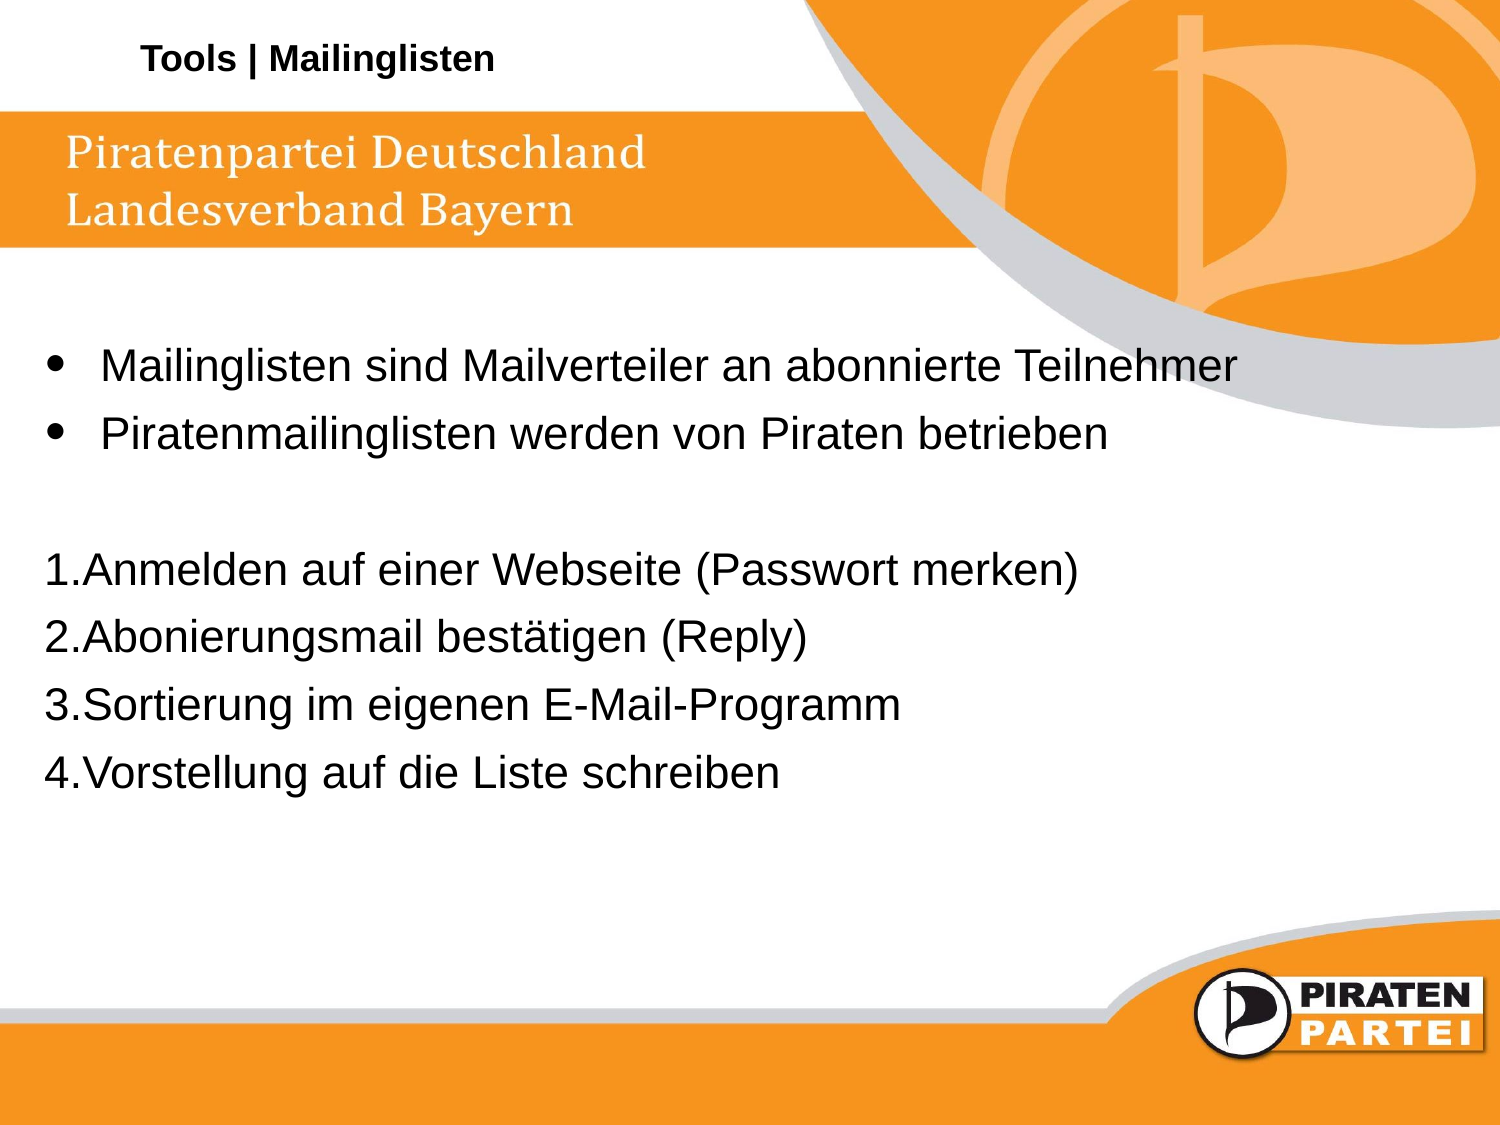

Tools | Mailinglisten
Mailinglisten sind Mailverteiler an abonnierte Teilnehmer
Piratenmailinglisten werden von Piraten betrieben
Anmelden auf einer Webseite (Passwort merken)
Abonierungsmail bestätigen (Reply)
Sortierung im eigenen E-Mail-Programm
Vorstellung auf die Liste schreiben